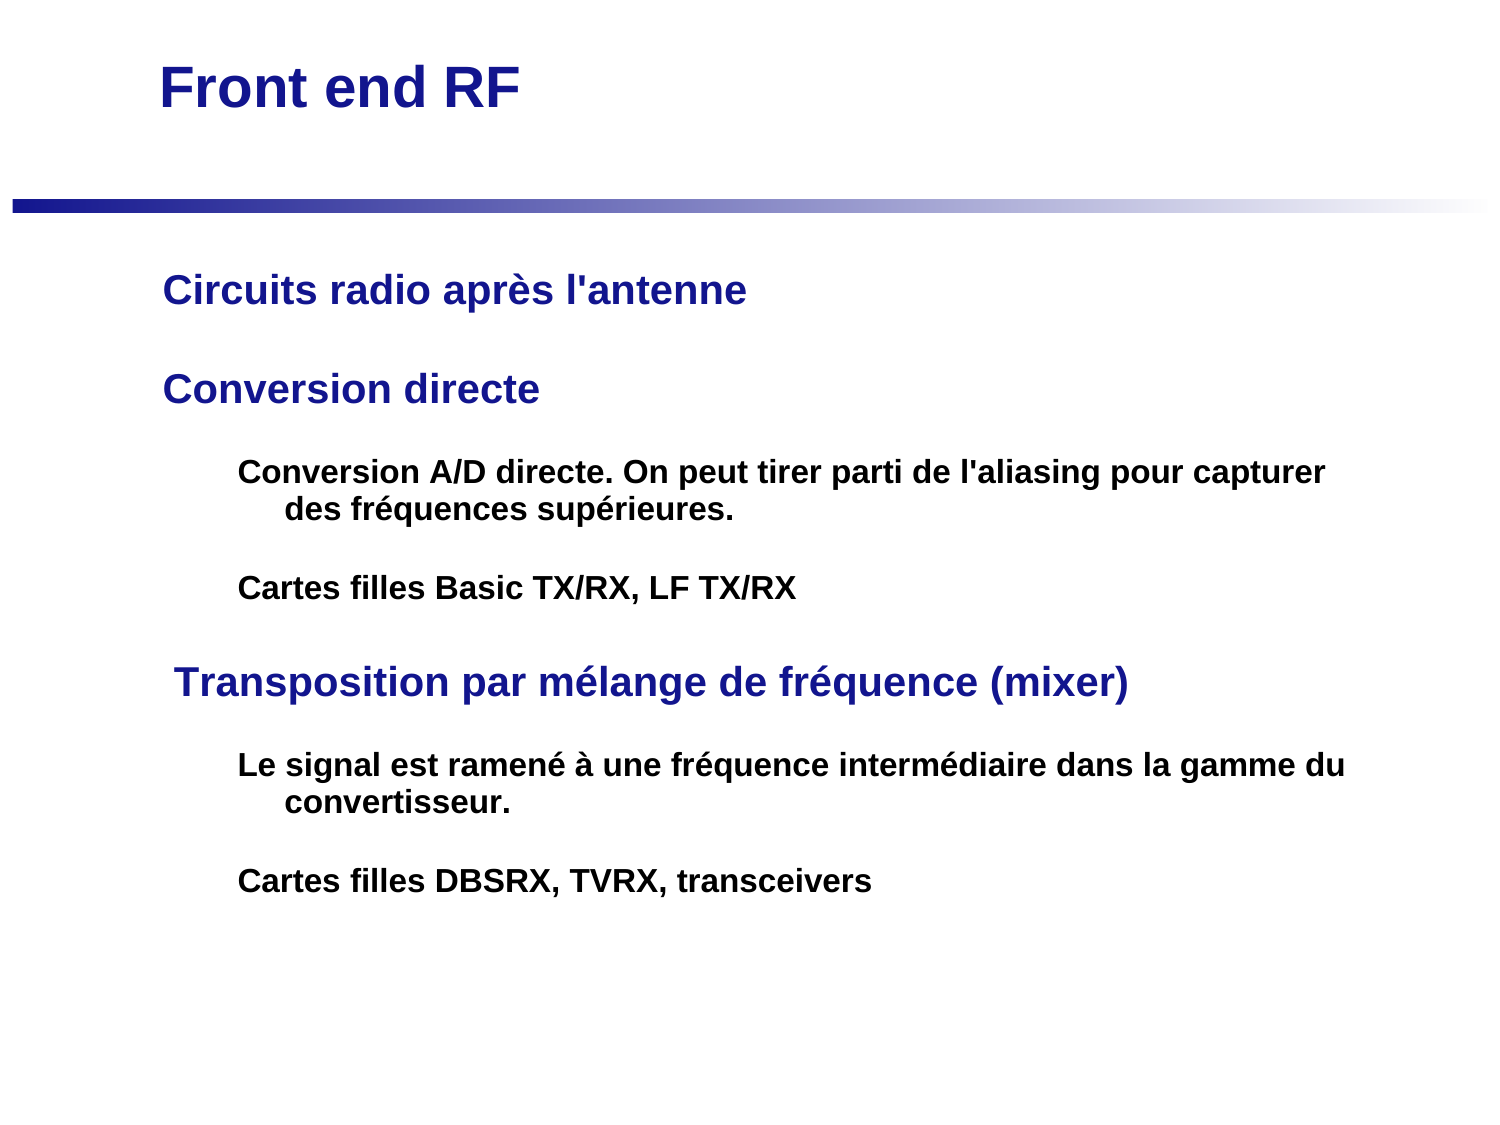

# Front end RF
Circuits radio après l'antenne
Conversion directe
Conversion A/D directe. On peut tirer parti de l'aliasing pour capturer des fréquences supérieures.
Cartes filles Basic TX/RX, LF TX/RX
 Transposition par mélange de fréquence (mixer)
Le signal est ramené à une fréquence intermédiaire dans la gamme du convertisseur.
Cartes filles DBSRX, TVRX, transceivers